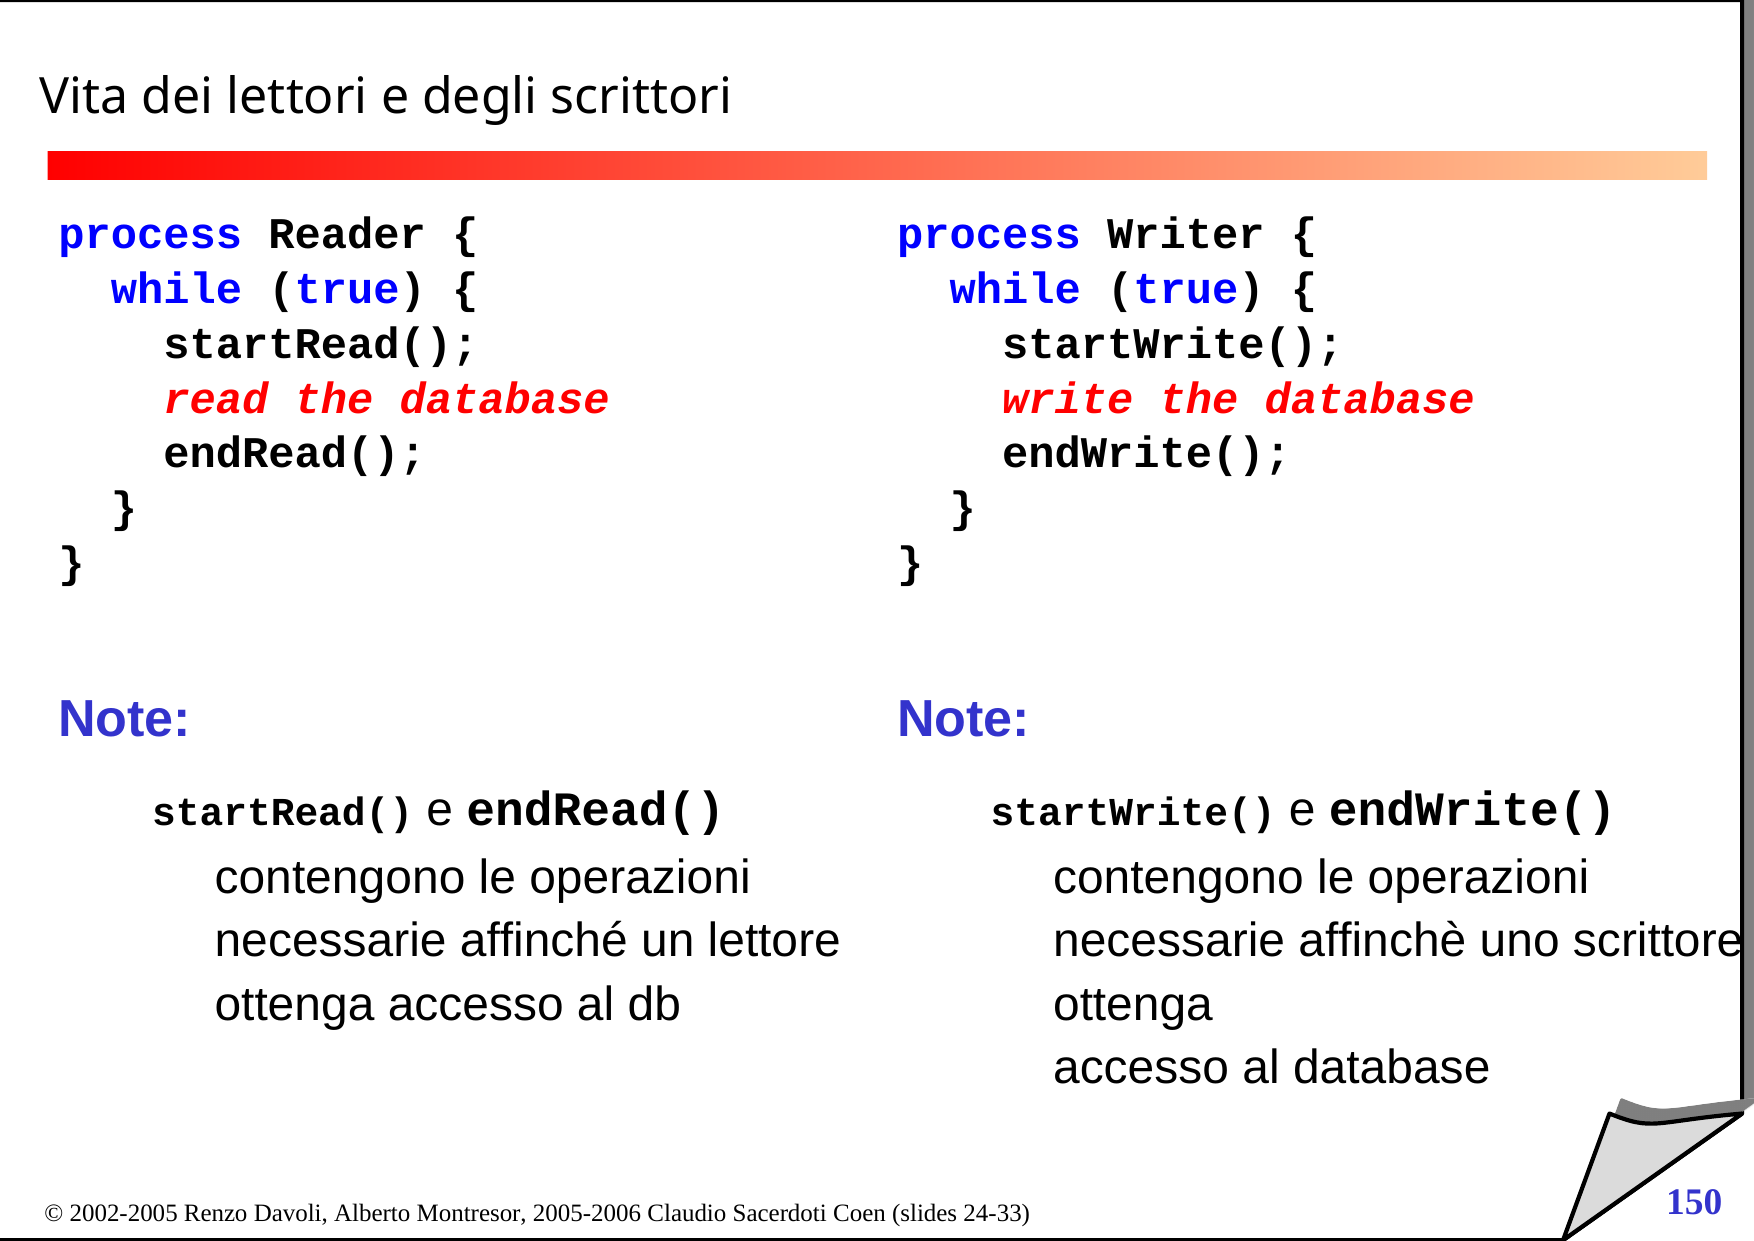

# Vita dei lettori e degli scrittori
process Reader {
 while (true) {
 startRead();
 read the database
 endRead();
 }
}
Note:
startRead() e endRead() contengono le operazioni necessarie affinché un lettore ottenga accesso al db
process Writer {
 while (true) {
 startWrite();
 write the database
 endWrite();
 }
}
Note:
startWrite() e endWrite() contengono le operazioni necessarie affinchè uno scrittore ottenga
accesso al database